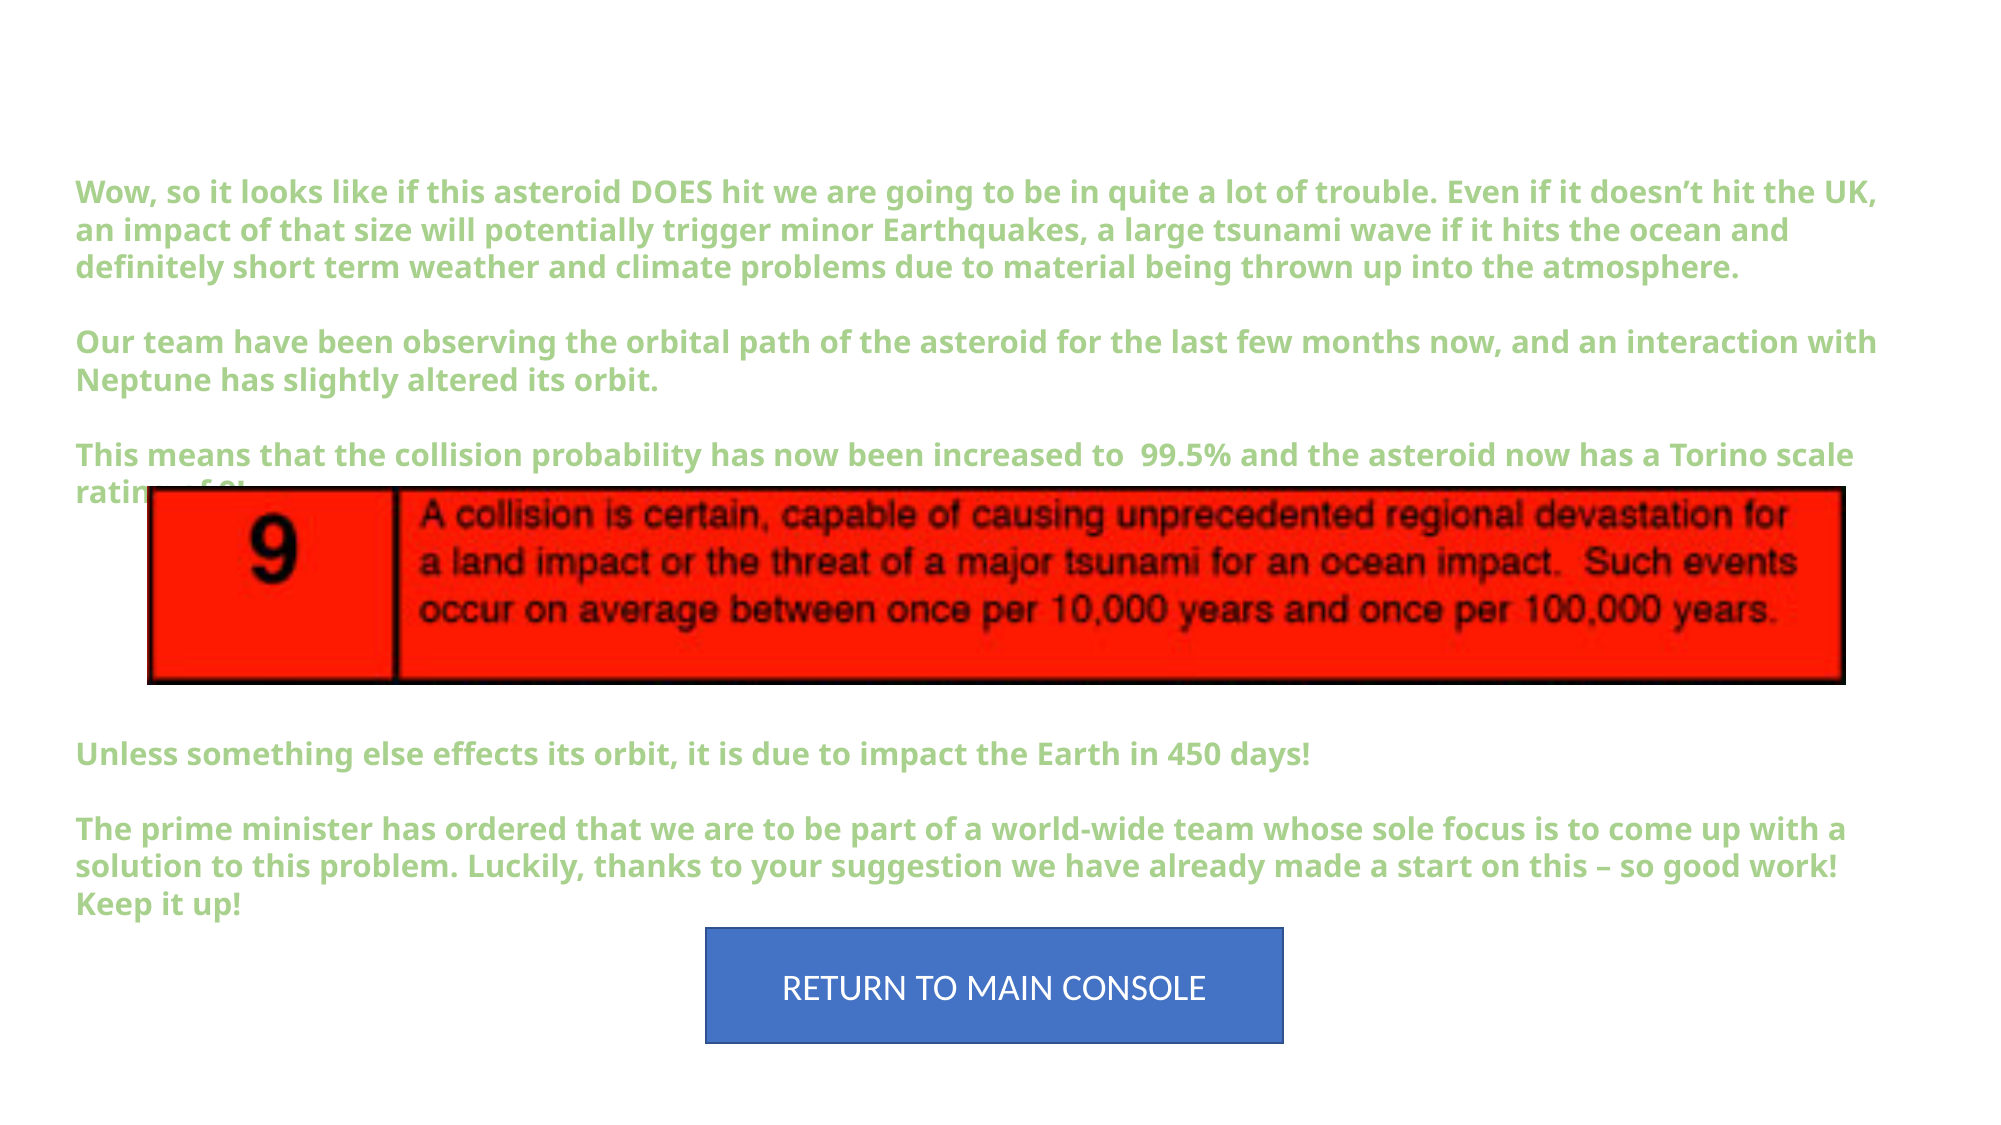

Message wait
Wow, so it looks like if this asteroid DOES hit we are going to be in quite a lot of trouble. Even if it doesn’t hit the UK, an impact of that size will potentially trigger minor Earthquakes, a large tsunami wave if it hits the ocean and definitely short term weather and climate problems due to material being thrown up into the atmosphere.
Our team have been observing the orbital path of the asteroid for the last few months now, and an interaction with Neptune has slightly altered its orbit.
This means that the collision probability has now been increased to 99.5% and the asteroid now has a Torino scale rating of 9!
Unless something else effects its orbit, it is due to impact the Earth in 450 days!
The prime minister has ordered that we are to be part of a world-wide team whose sole focus is to come up with a solution to this problem. Luckily, thanks to your suggestion we have already made a start on this – so good work! Keep it up!
RETURN TO MAIN CONSOLE